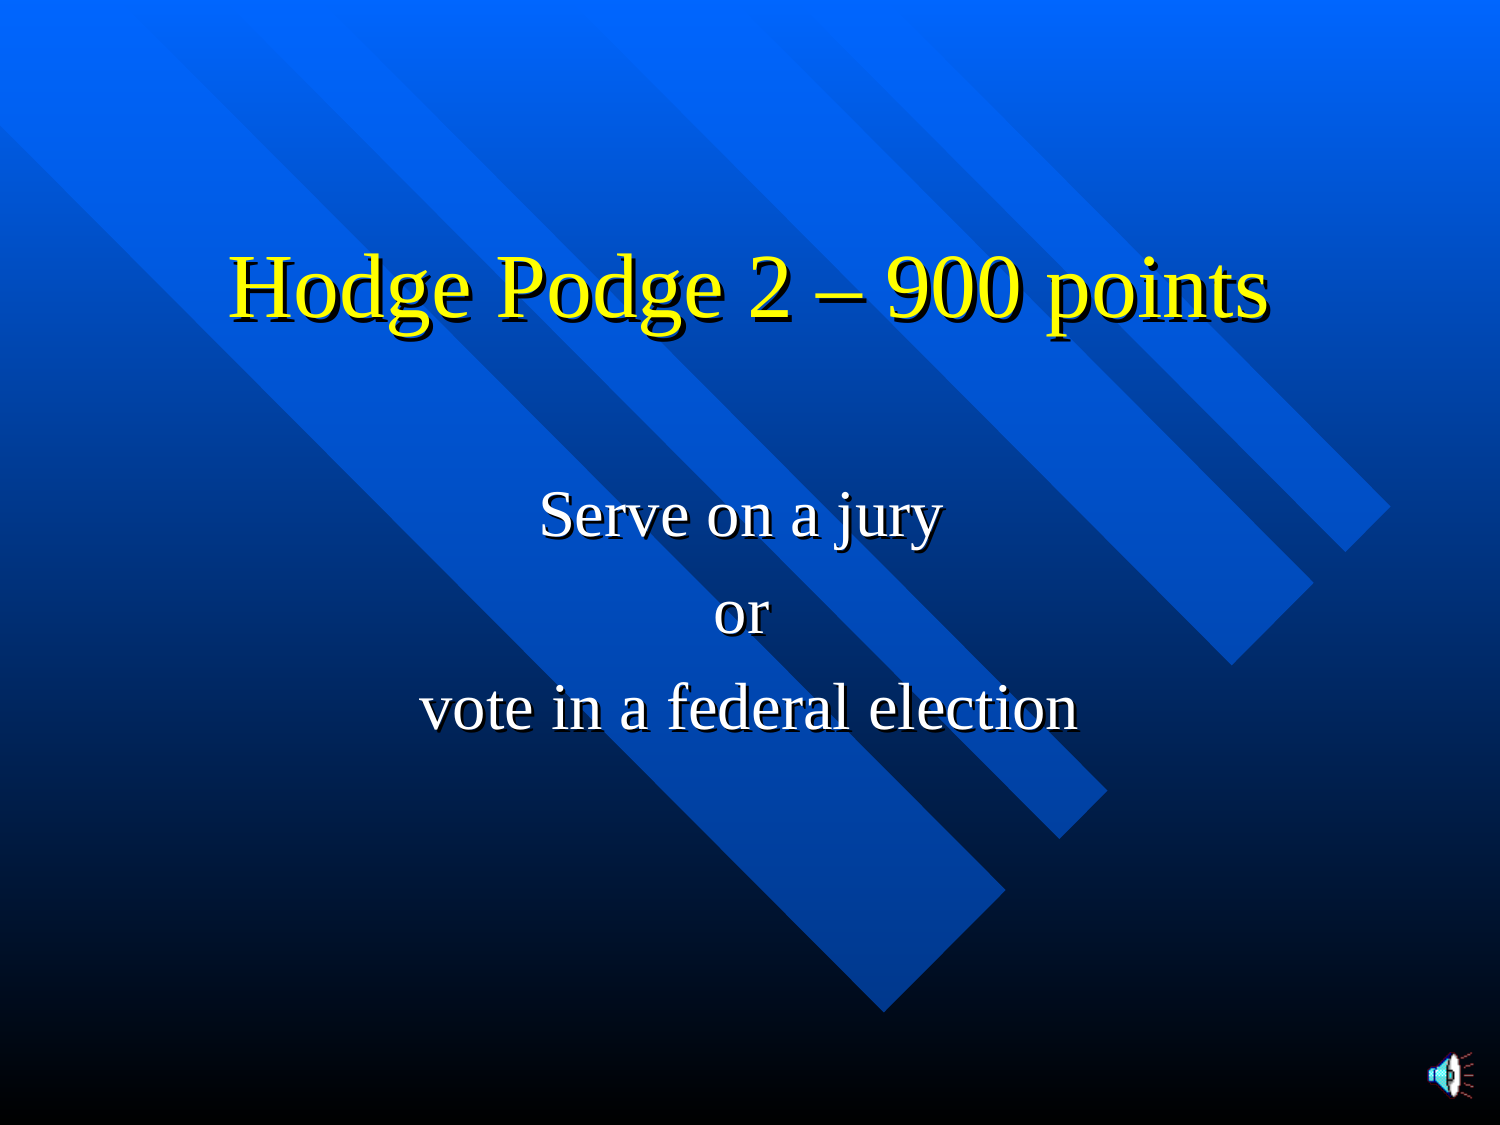

# Hodge Podge 2 – 900 points
Serve on a jury
or
vote in a federal election